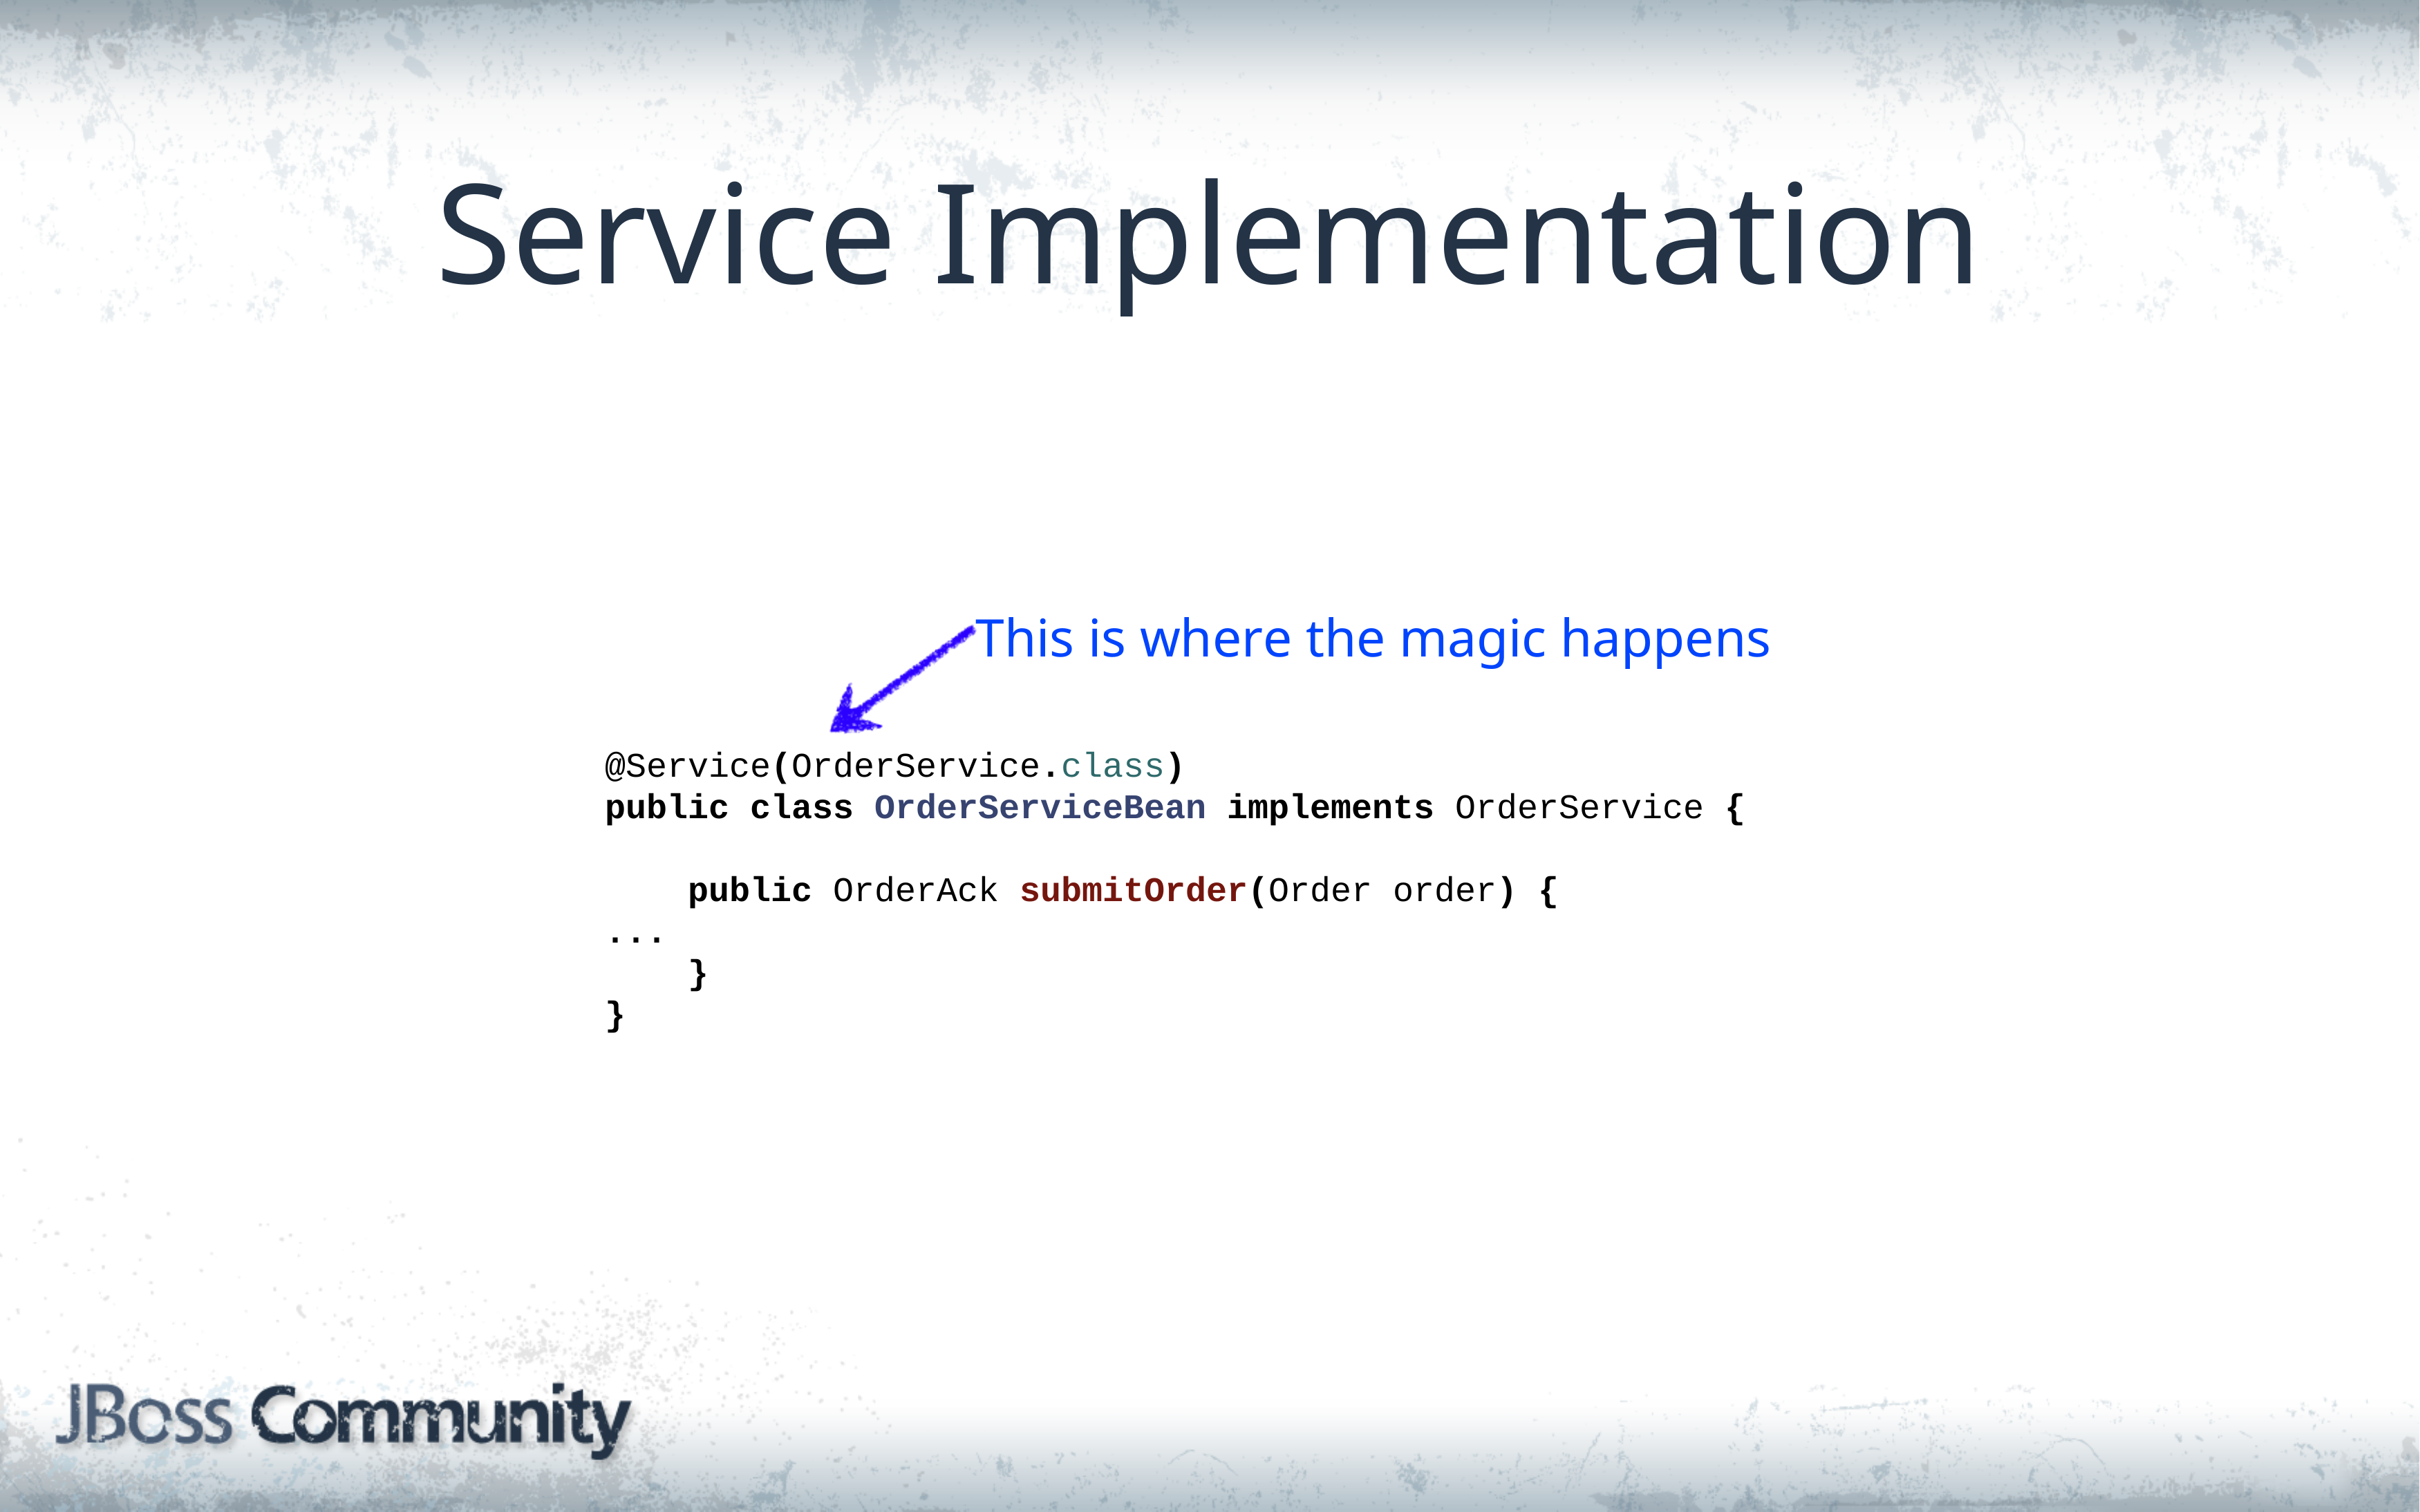

# Service Implementation
This is where the magic happens
@Service(OrderService.class)
public class OrderServiceBean implements OrderService {
    public OrderAck submitOrder(Order order) {
...
    }
}